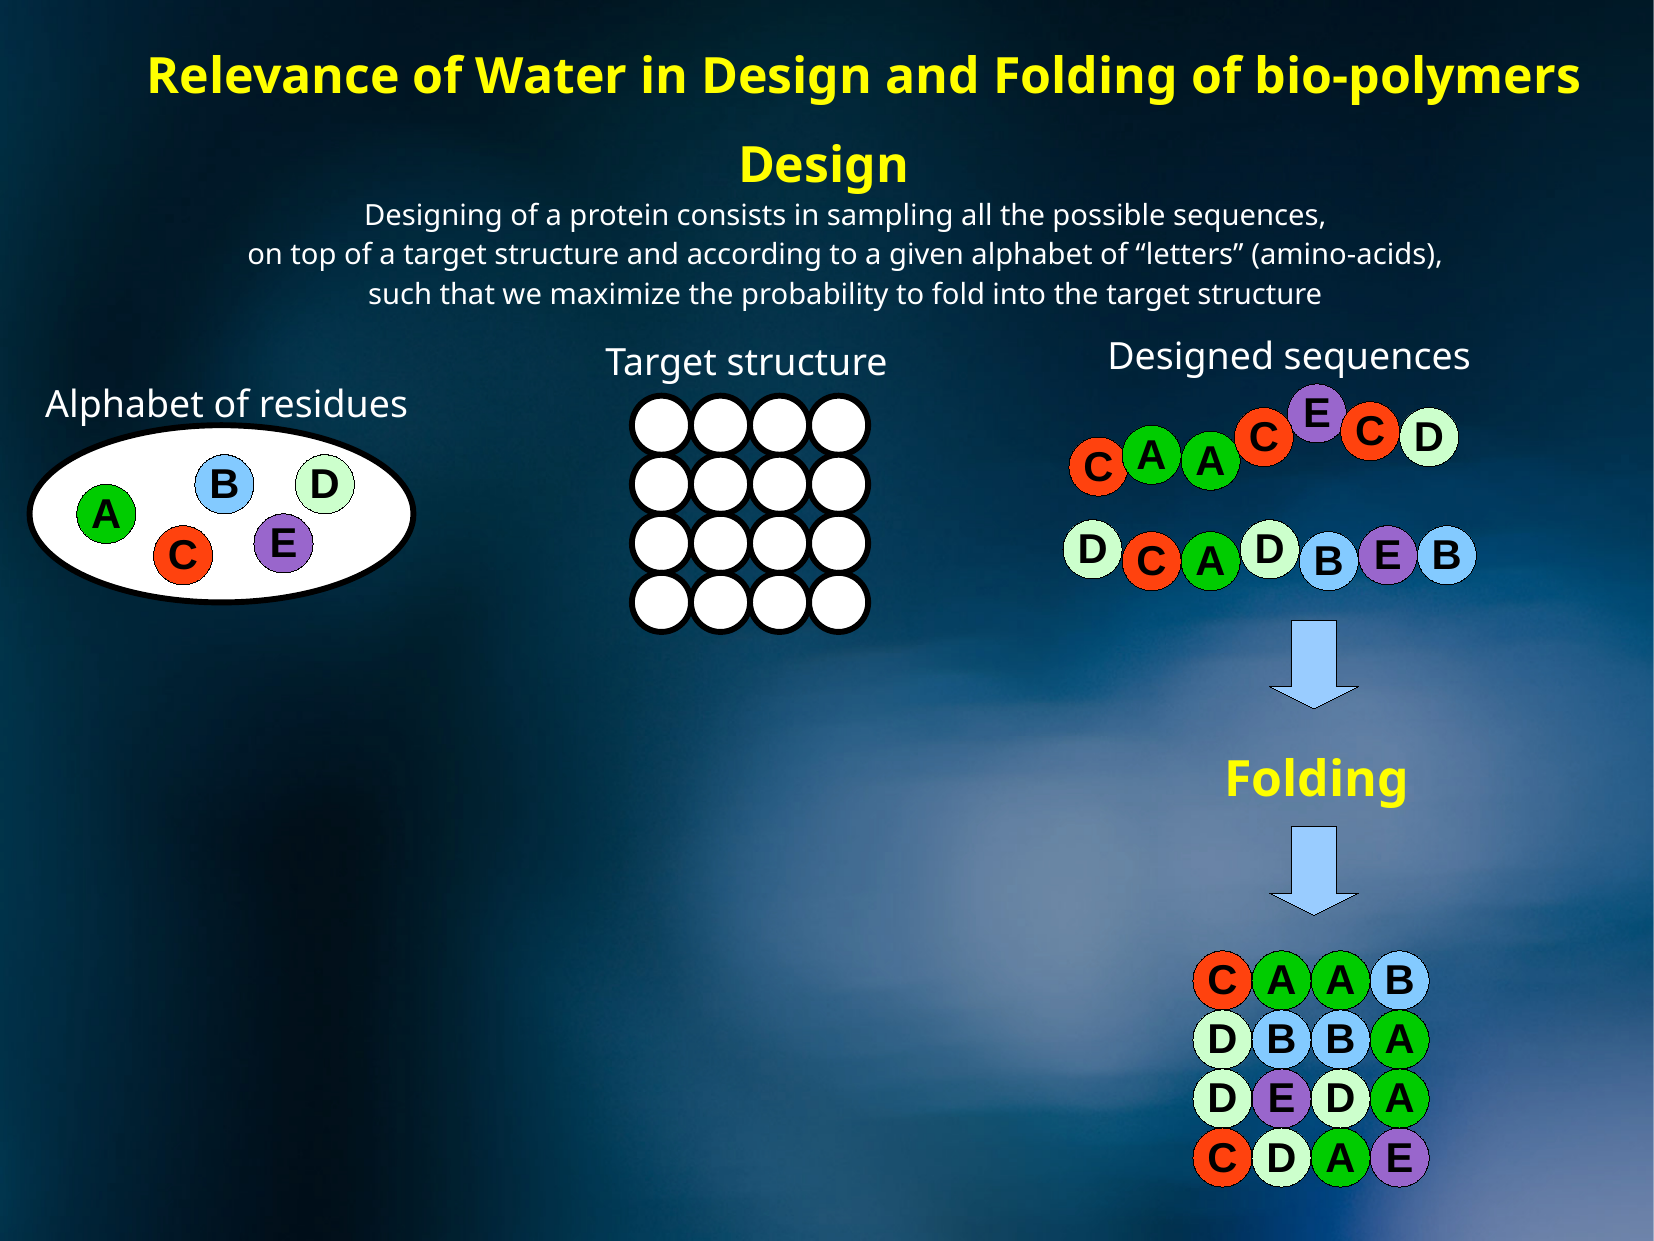

Relevance of Water in Design and Folding of bio-polymers
Design
Designing of a protein consists in sampling all the possible sequences,
on top of a target structure and according to a given alphabet of “letters” (amino-acids),
such that we maximize the probability to fold into the target structure
Designed sequences
Target structure
Alphabet of residues
E
C
C
D
A
A
C
B
D
A
E
D
D
C
E
B
C
A
B
Folding
C
A
A
B
D
B
B
A
D
E
D
A
C
D
A
E